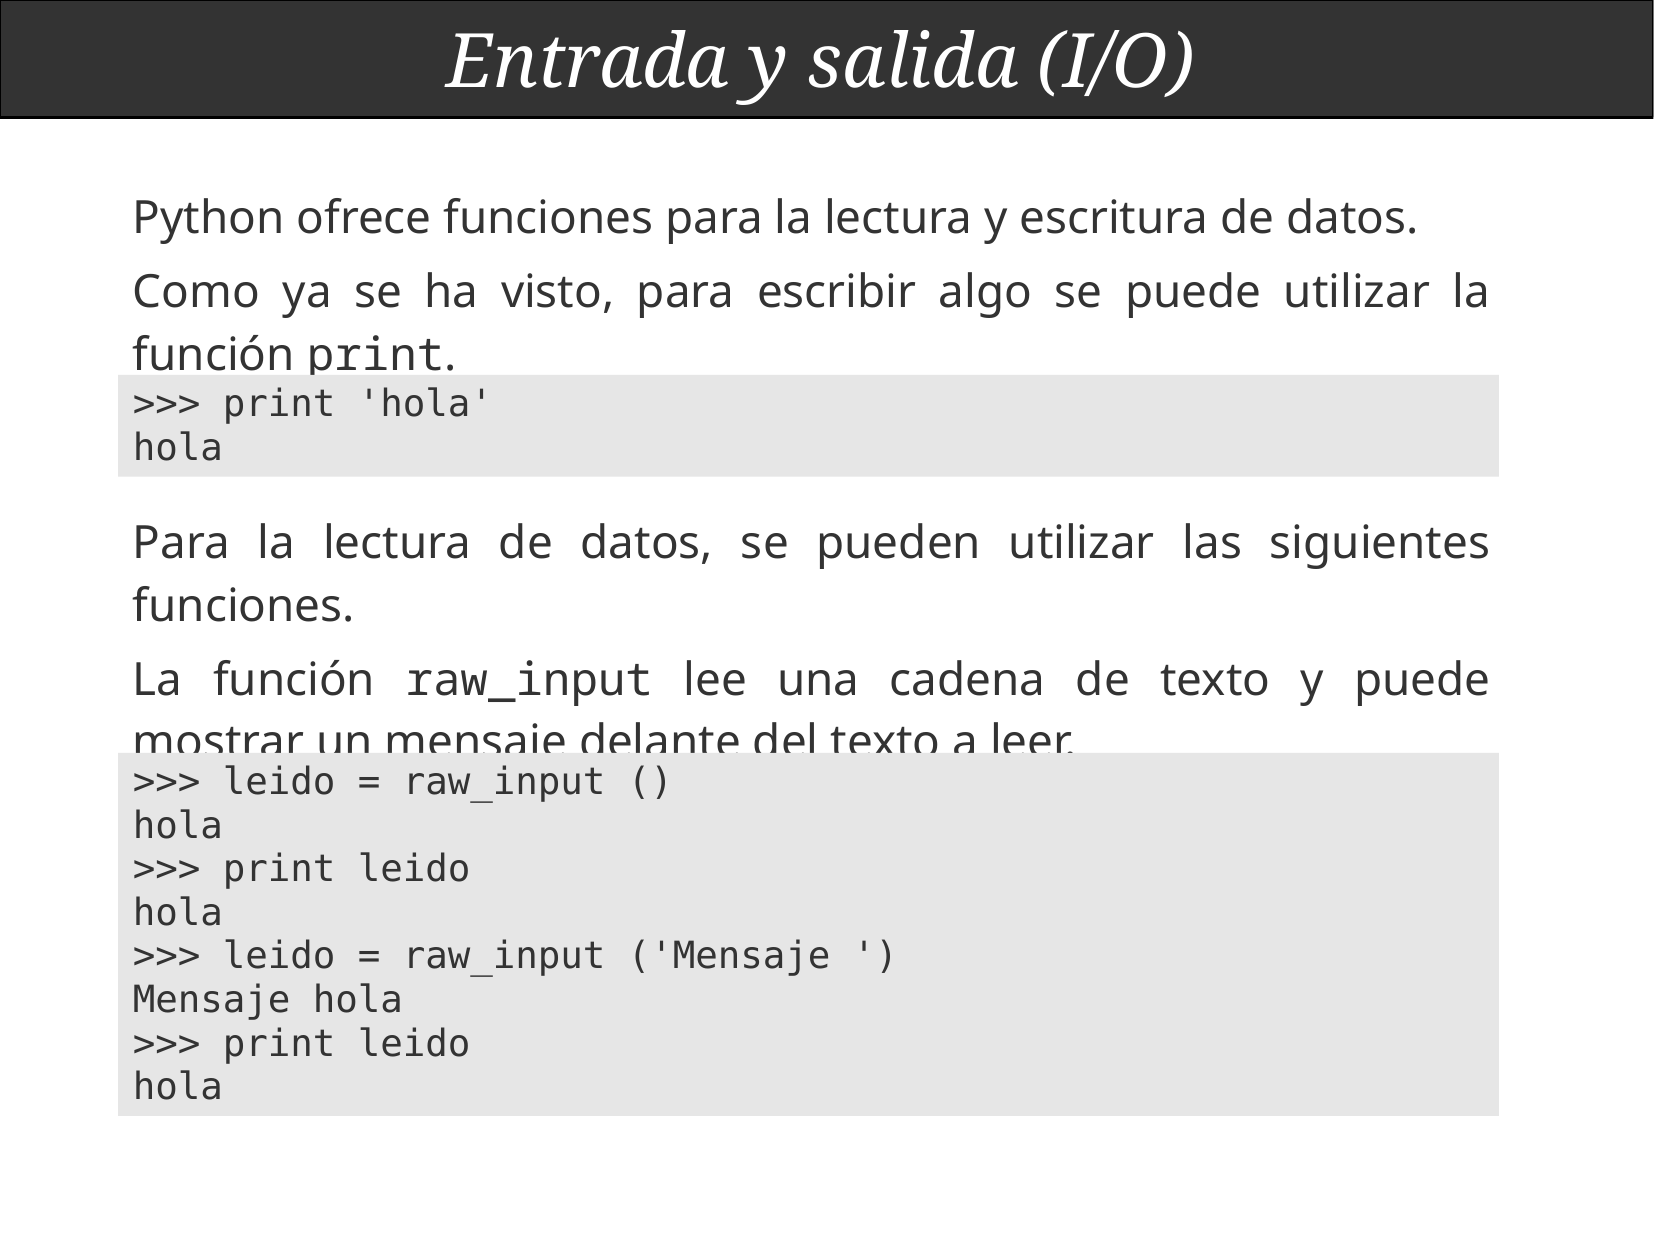

Entrada y salida (I/O)
Python ofrece funciones para la lectura y escritura de datos.
Como ya se ha visto, para escribir algo se puede utilizar la función print.
>>> print 'hola'
hola
Para la lectura de datos, se pueden utilizar las siguientes funciones.
La función raw_input lee una cadena de texto y puede mostrar un mensaje delante del texto a leer.
>>> leido = raw_input ()
hola
>>> print leido
hola
>>> leido = raw_input ('Mensaje ')
Mensaje hola
>>> print leido
hola